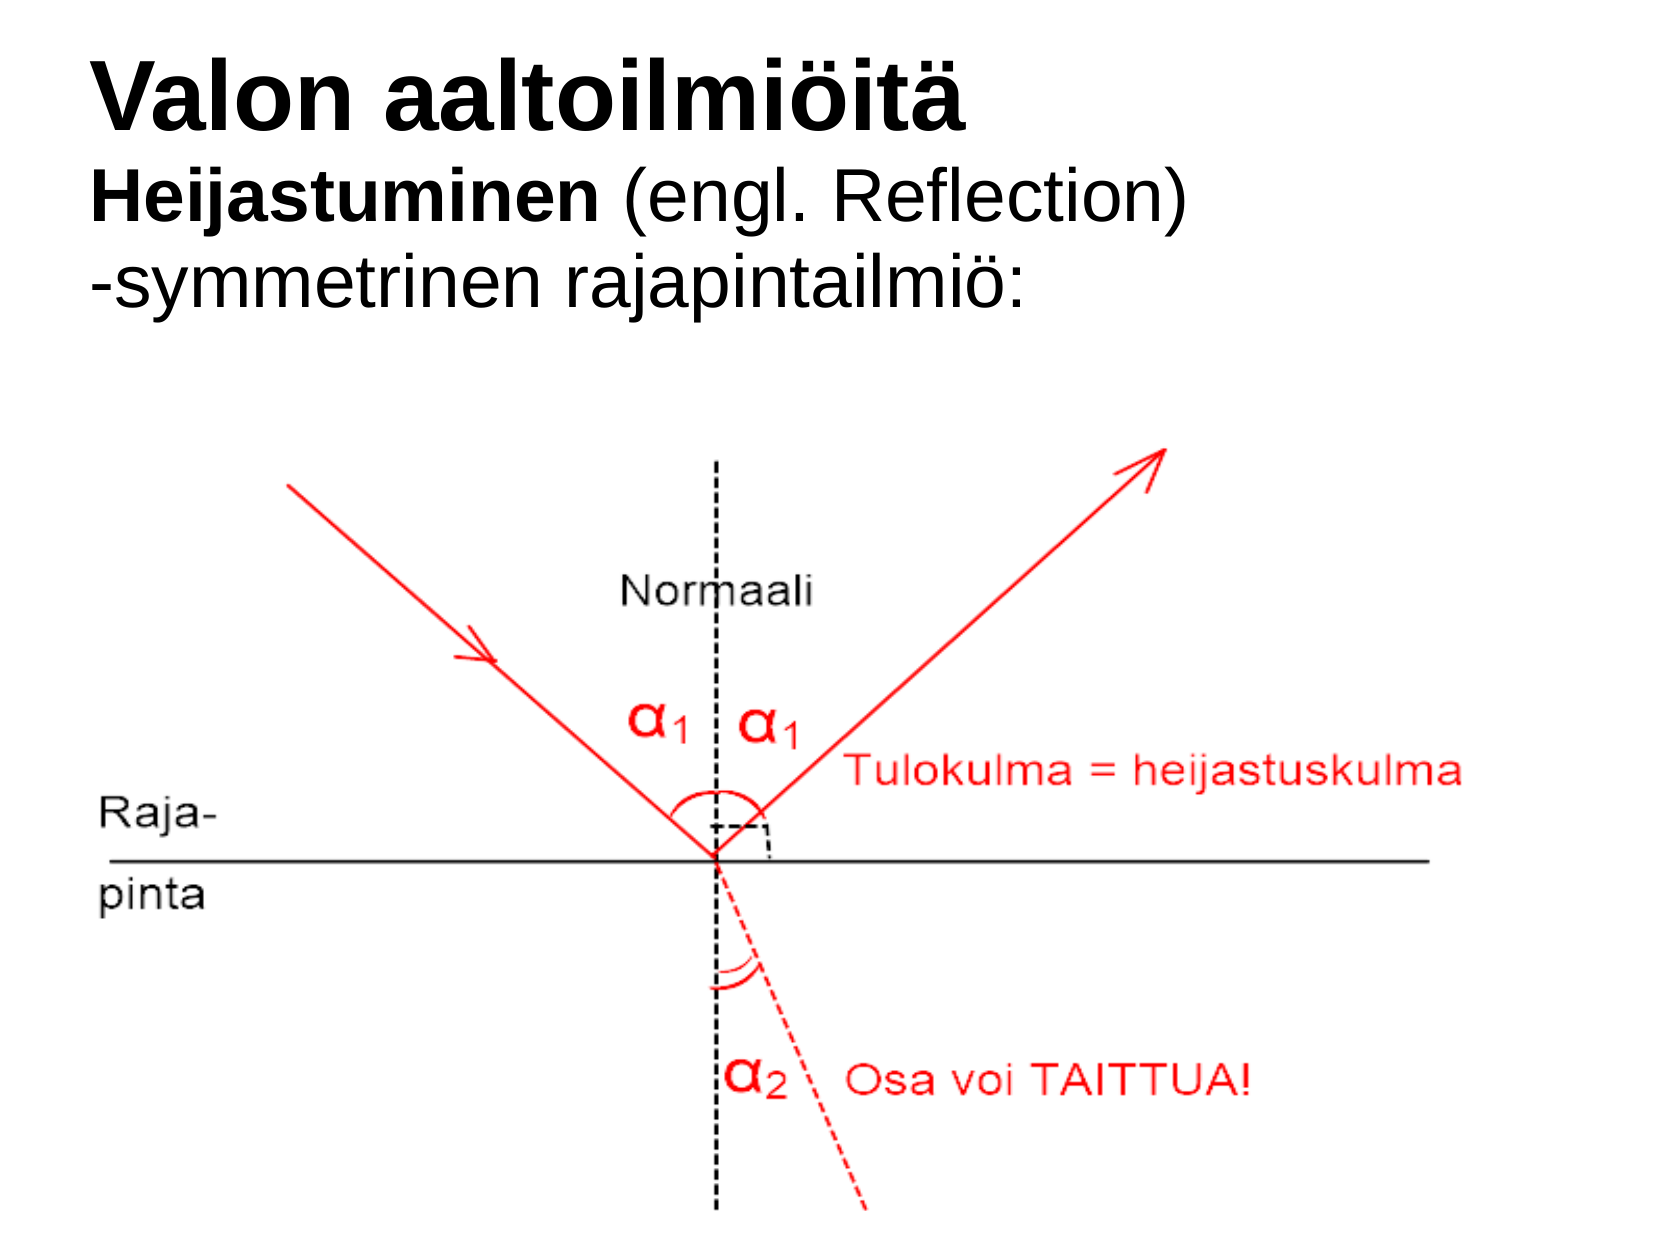

Valon aaltoilmiöitä
Heijastuminen (engl. Reflection)
-symmetrinen rajapintailmiö: